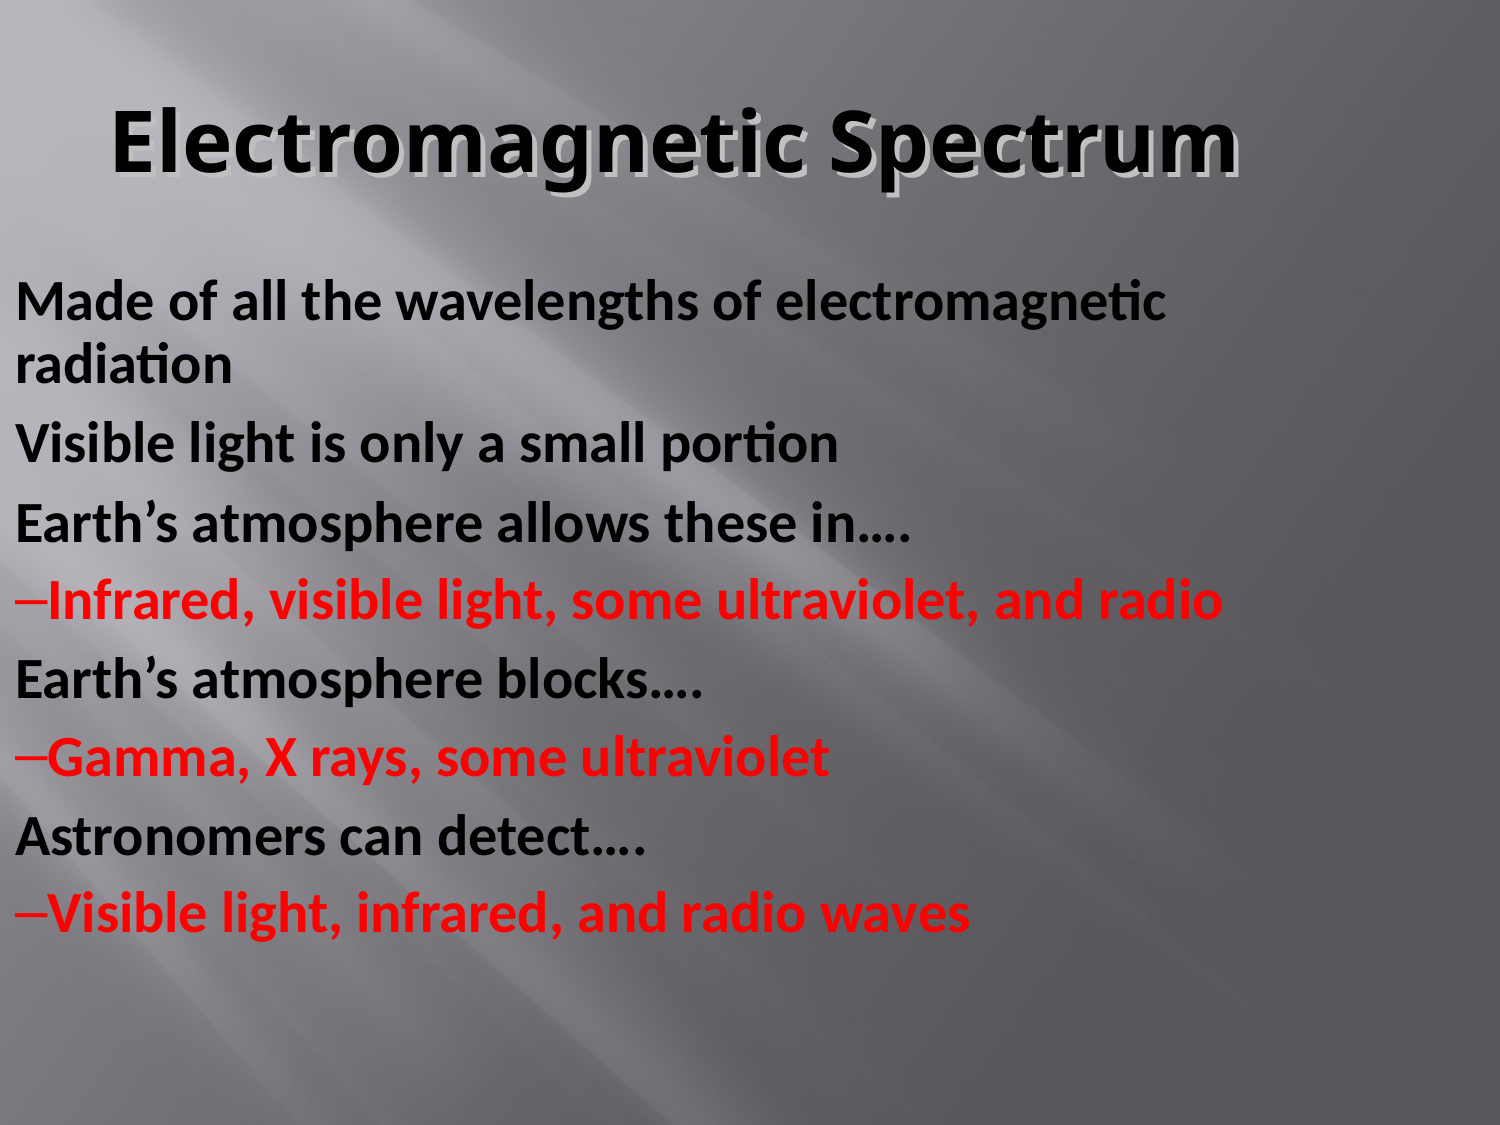

# Electromagnetic Spectrum
Made of all the wavelengths of electromagnetic radiation
Visible light is only a small portion
Earth’s atmosphere allows these in….
Infrared, visible light, some ultraviolet, and radio
Earth’s atmosphere blocks….
Gamma, X rays, some ultraviolet
Astronomers can detect….
Visible light, infrared, and radio waves